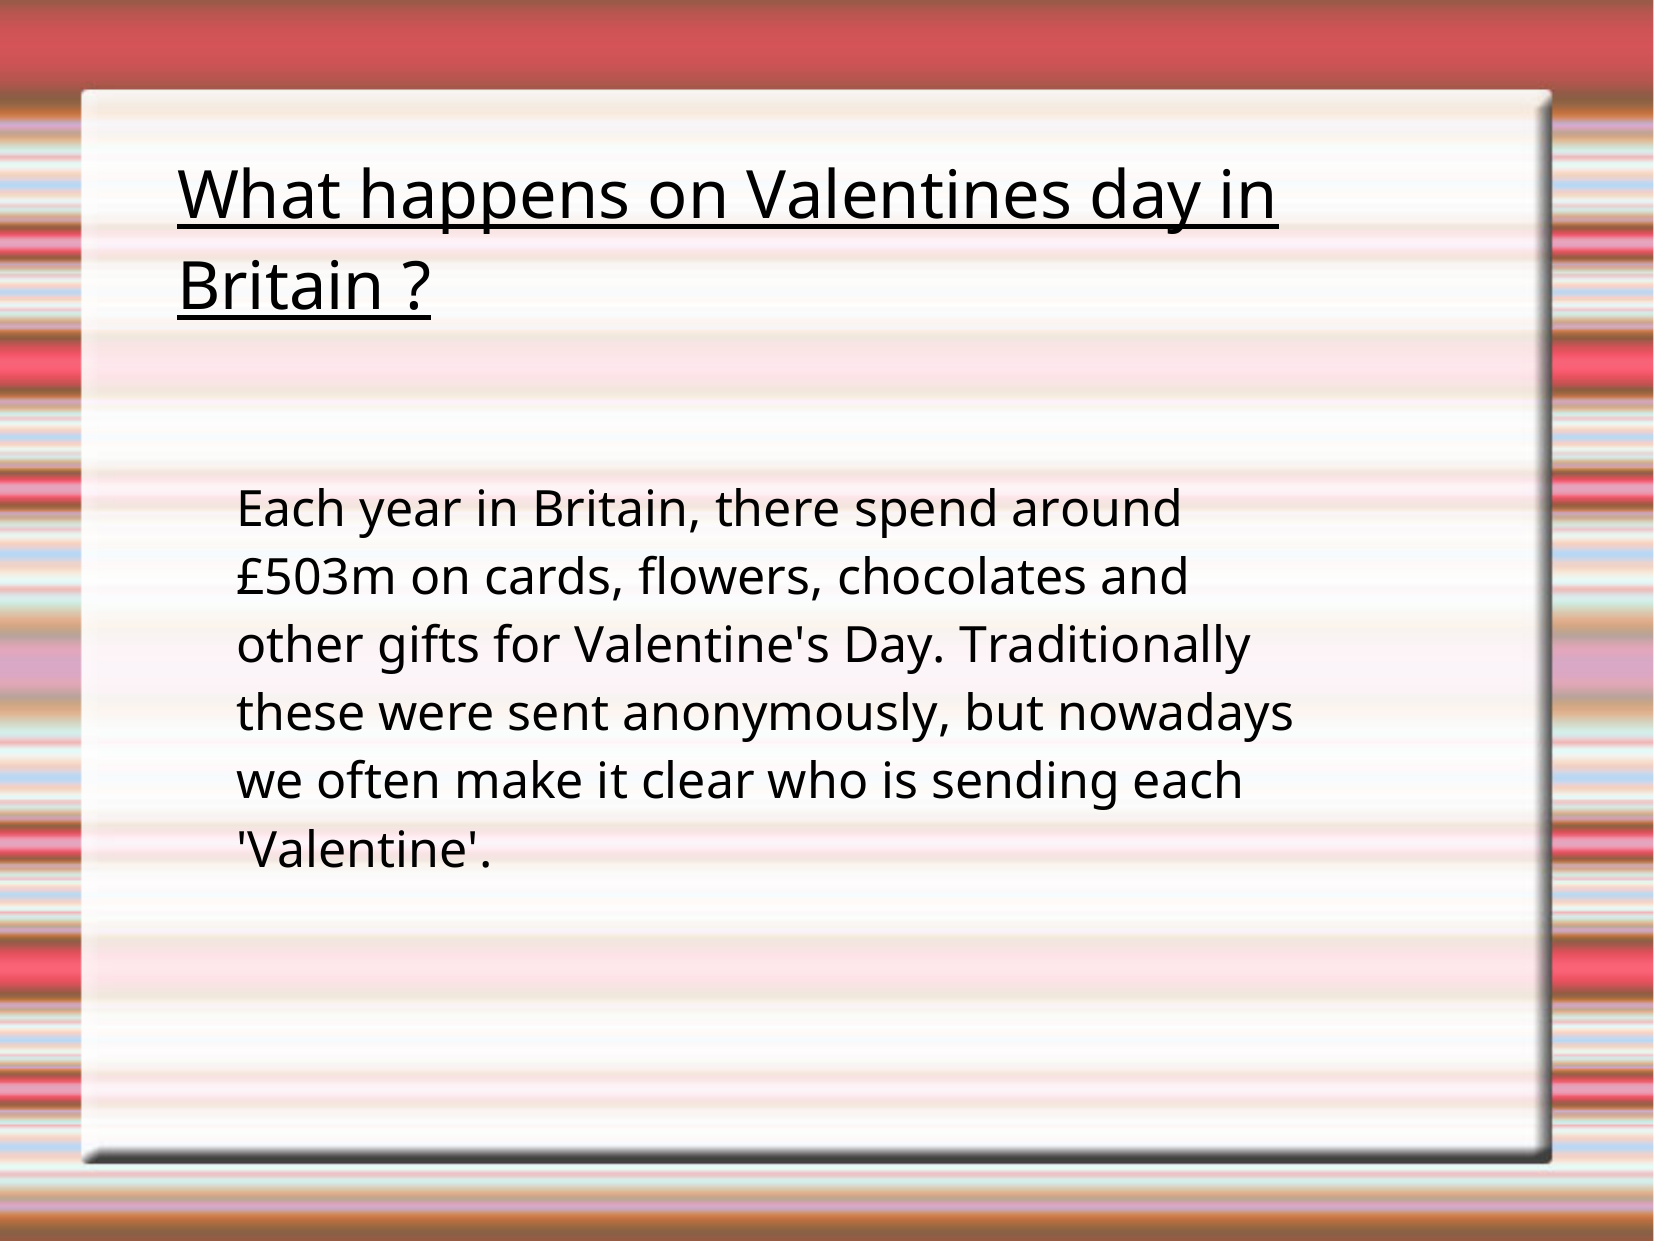

What happens on Valentines day in Britain ?
Each year in Britain, there spend around £503m on cards, flowers, chocolates and other gifts for Valentine's Day. Traditionally these were sent anonymously, but nowadays we often make it clear who is sending each 'Valentine'.